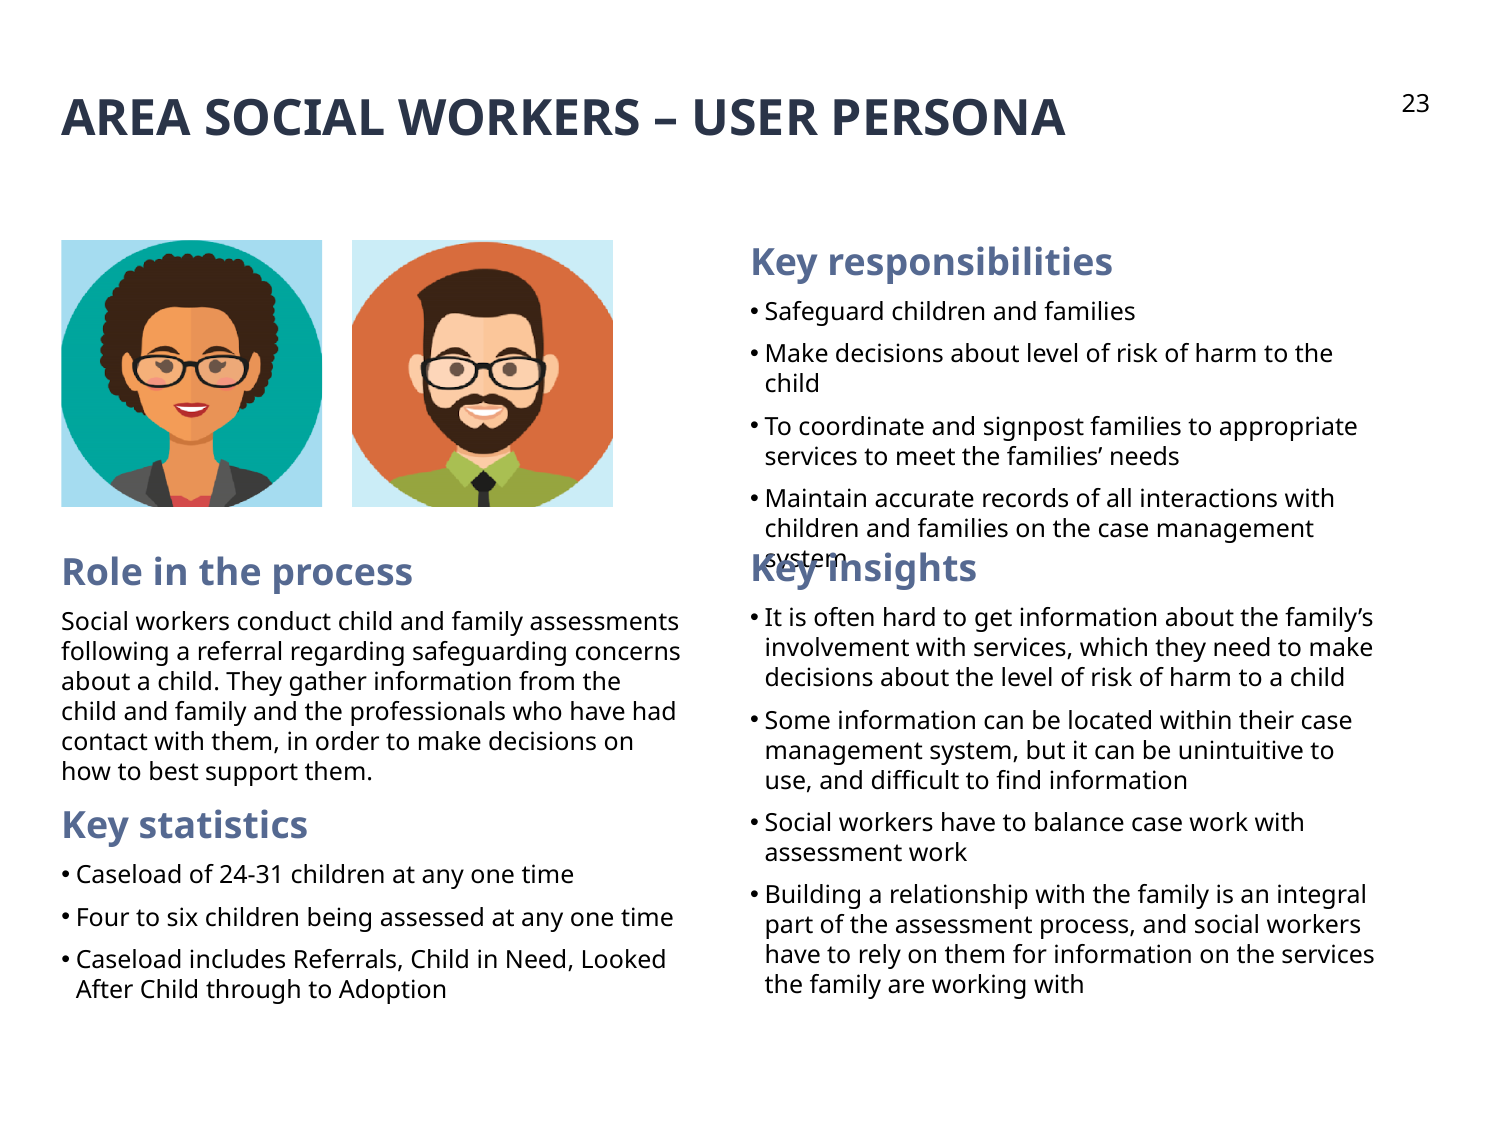

AREA SOCIAL WORKERS – USER PERSONA
Key responsibilities
Safeguard children and families
Make decisions about level of risk of harm to the child
To coordinate and signpost families to appropriate services to meet the families’ needs
Maintain accurate records of all interactions with children and families on the case management system
Key insights
It is often hard to get information about the family’s involvement with services, which they need to make decisions about the level of risk of harm to a child
Some information can be located within their case management system, but it can be unintuitive to use, and difficult to find information
Social workers have to balance case work with assessment work
Building a relationship with the family is an integral part of the assessment process, and social workers have to rely on them for information on the services the family are working with
Role in the process
Social workers conduct child and family assessments following a referral regarding safeguarding concerns about a child. They gather information from the child and family and the professionals who have had contact with them, in order to make decisions on how to best support them.
Key statistics
Caseload of 24-31 children at any one time
Four to six children being assessed at any one time
Caseload includes Referrals, Child in Need, Looked After Child through to Adoption